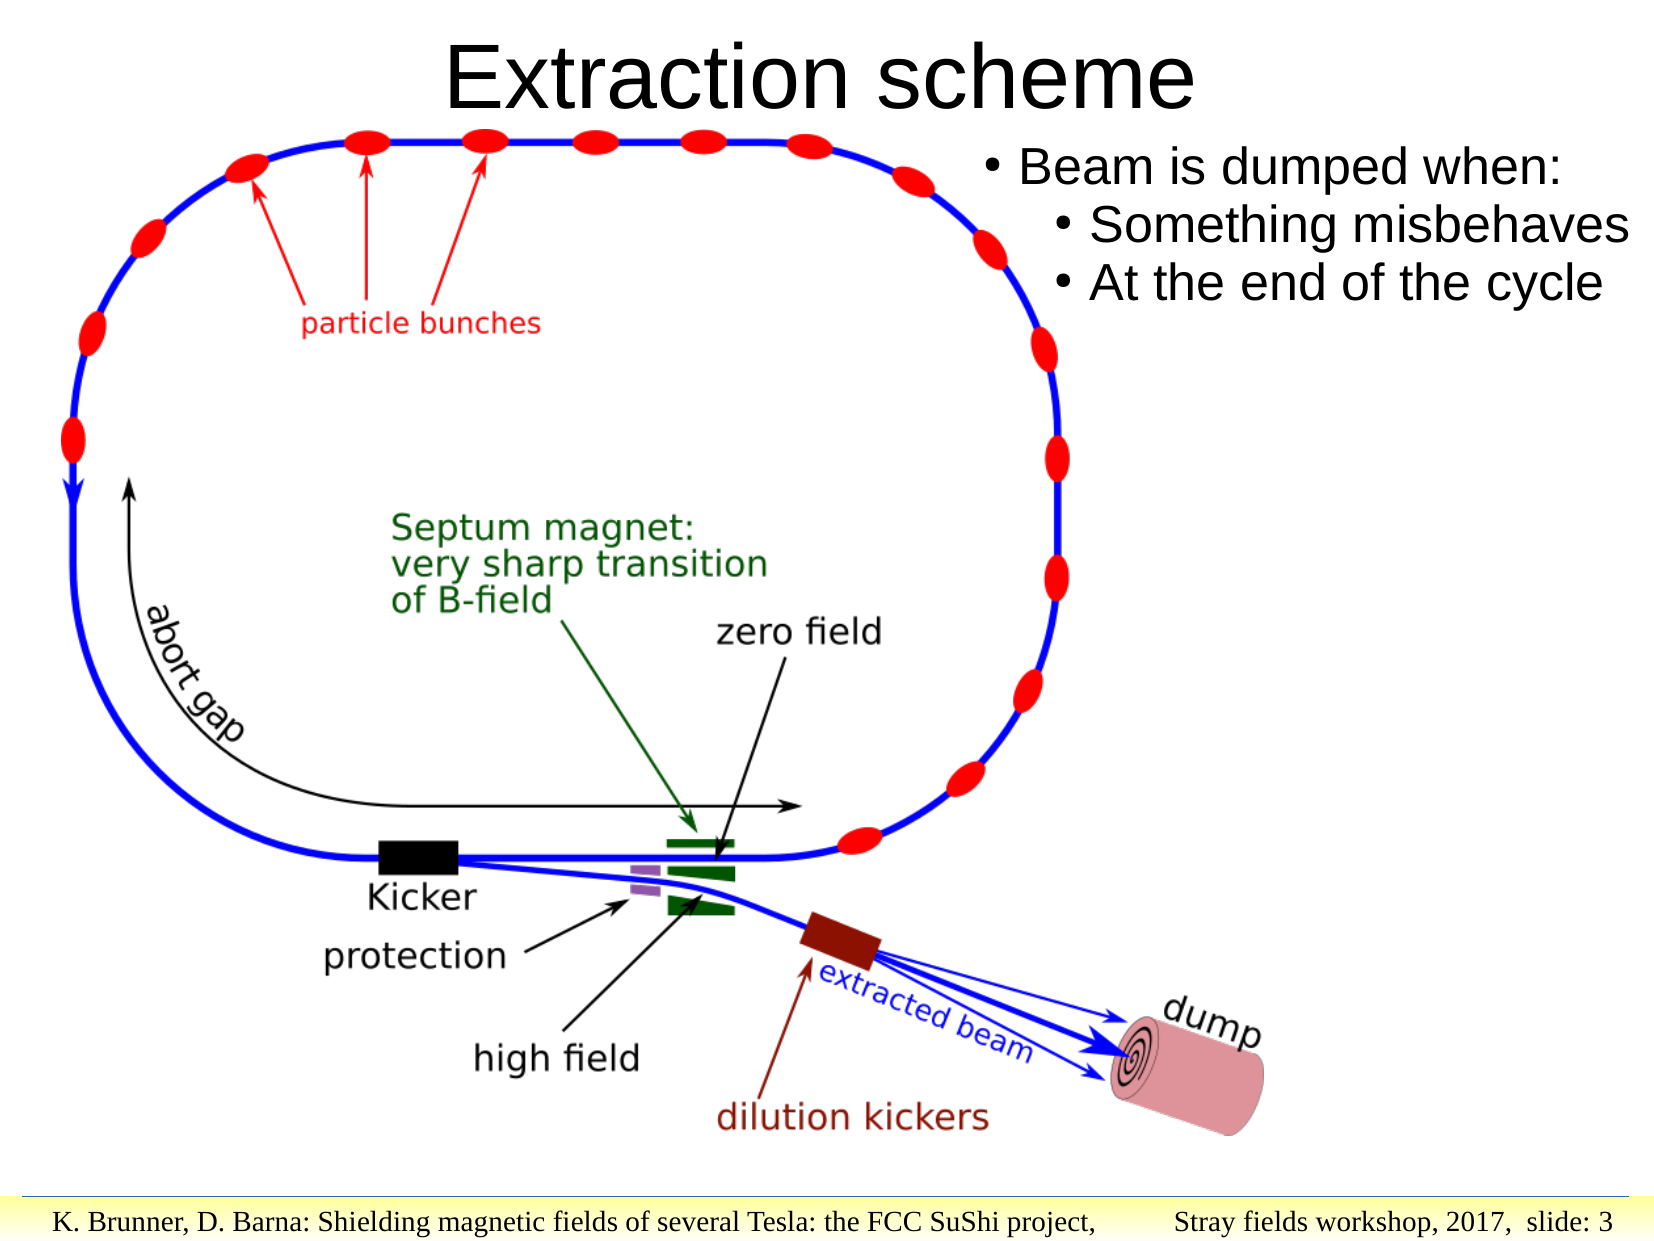

# Extraction scheme
Beam is dumped when:
Something misbehaves
At the end of the cycle
asdasdasda